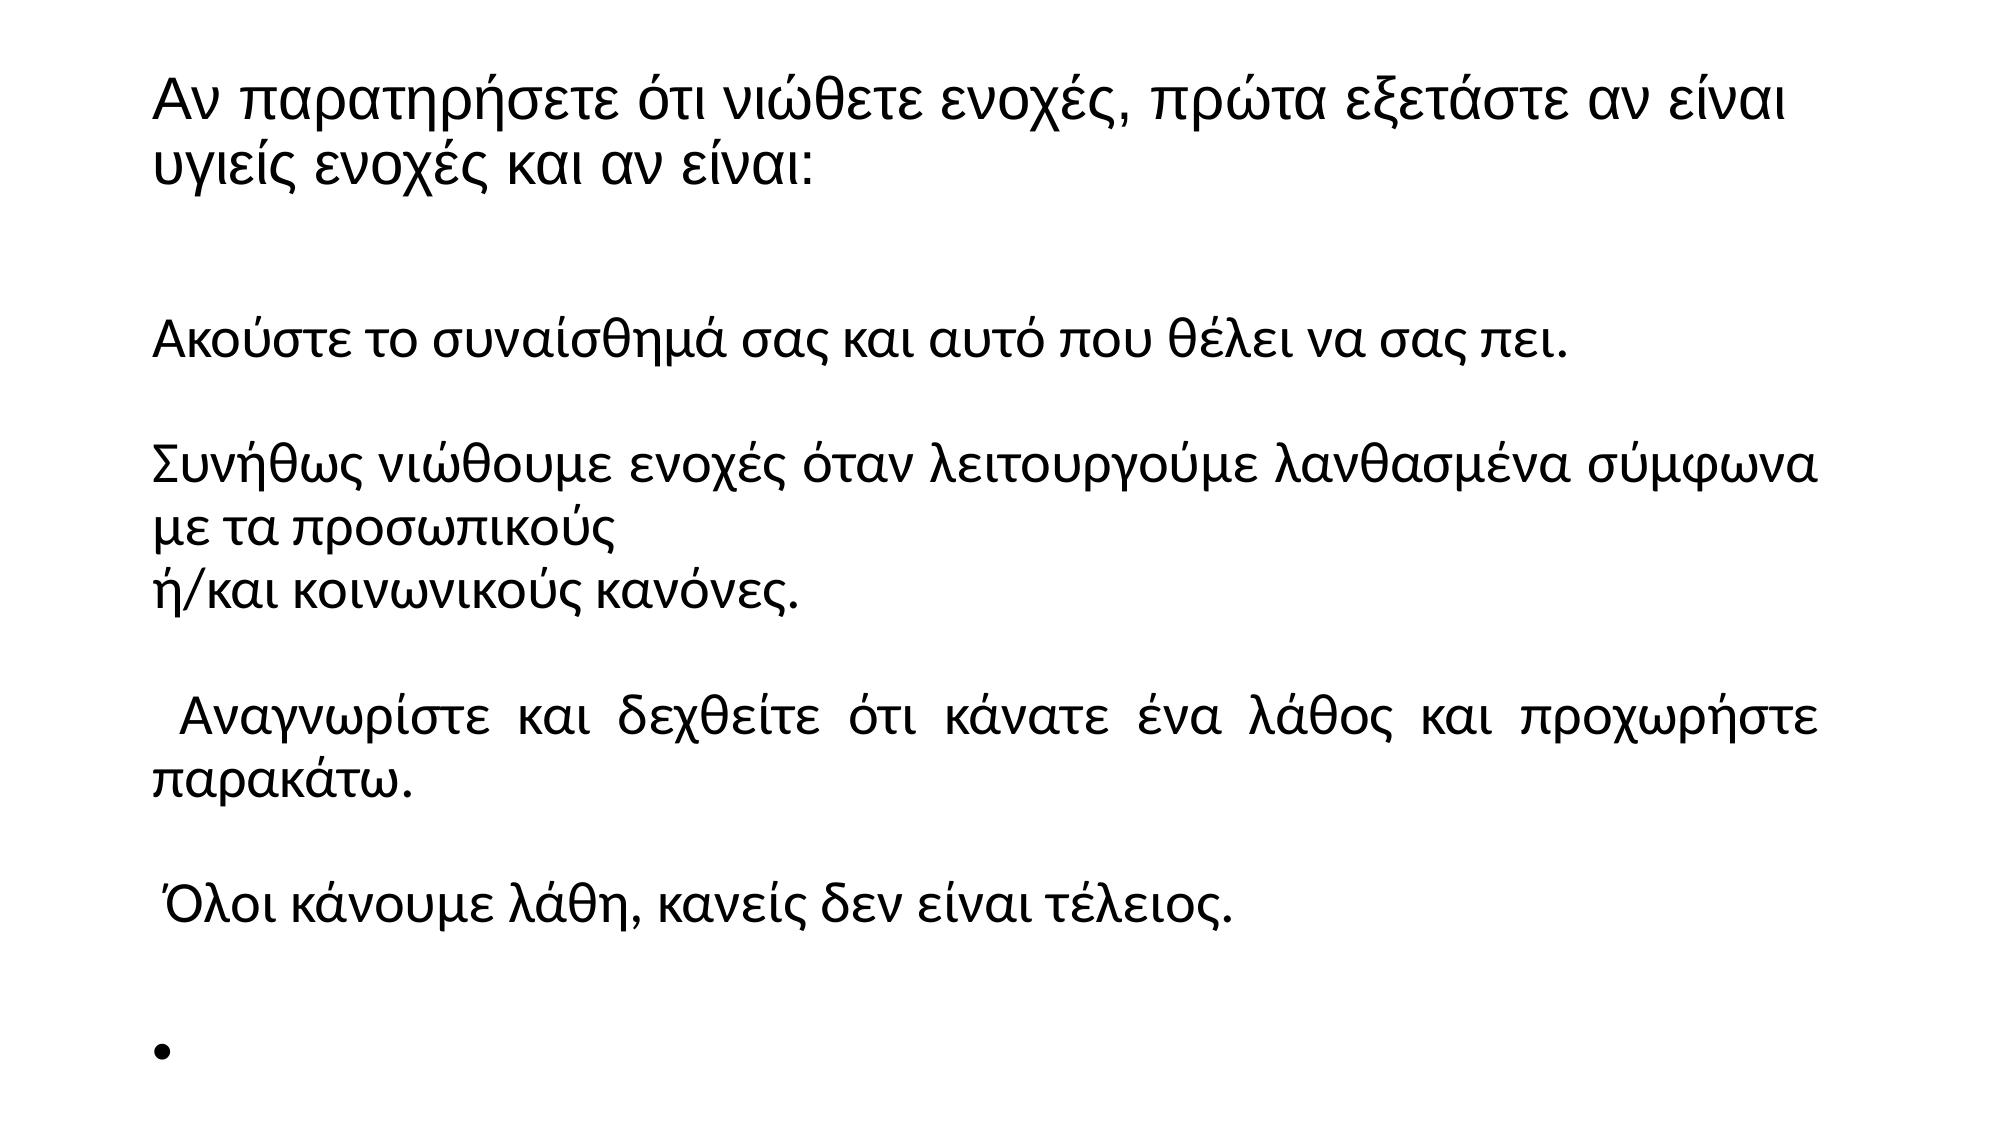

# Αν παρατηρήσετε ότι νιώθετε ενοχές, πρώτα εξετάστε αν είναι υγιείς ενοχές και αν είναι:
Ακούστε το συναίσθημά σας και αυτό που θέλει να σας πει.
Συνήθως νιώθουμε ενοχές όταν λειτουργούμε λανθασμένα σύμφωνα με τα προσωπικούς
ή/και κοινωνικούς κανόνες.
 Αναγνωρίστε και δεχθείτε ότι κάνατε ένα λάθος και προχωρήστε παρακάτω.
 Όλοι κάνουμε λάθη, κανείς δεν είναι τέλειος.